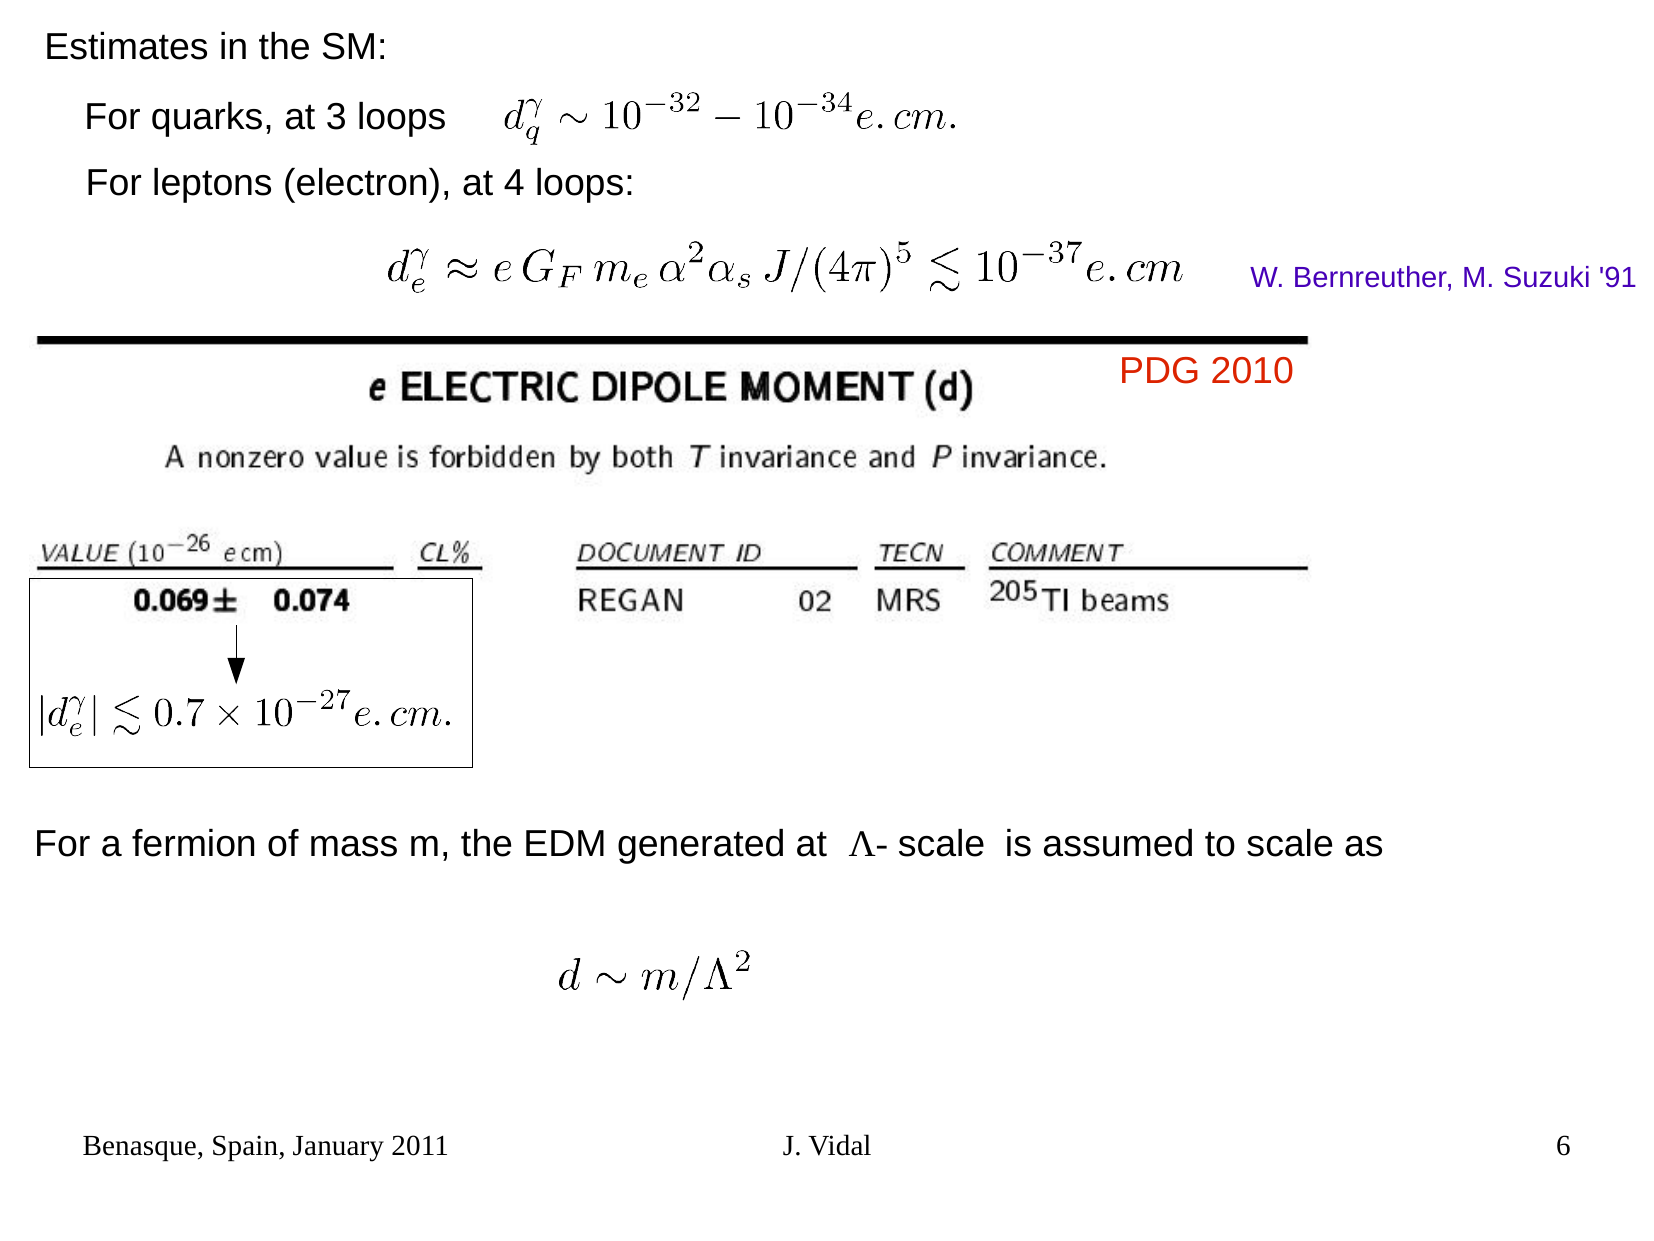

Estimates in the SM:
For quarks, at 3 loops
For leptons (electron), at 4 loops:
W. Bernreuther, M. Suzuki '91
PDG 2010
For a fermion of mass m, the EDM generated at Λ- scale is assumed to scale as
Benasque, Spain, January 2011
J. Vidal
6